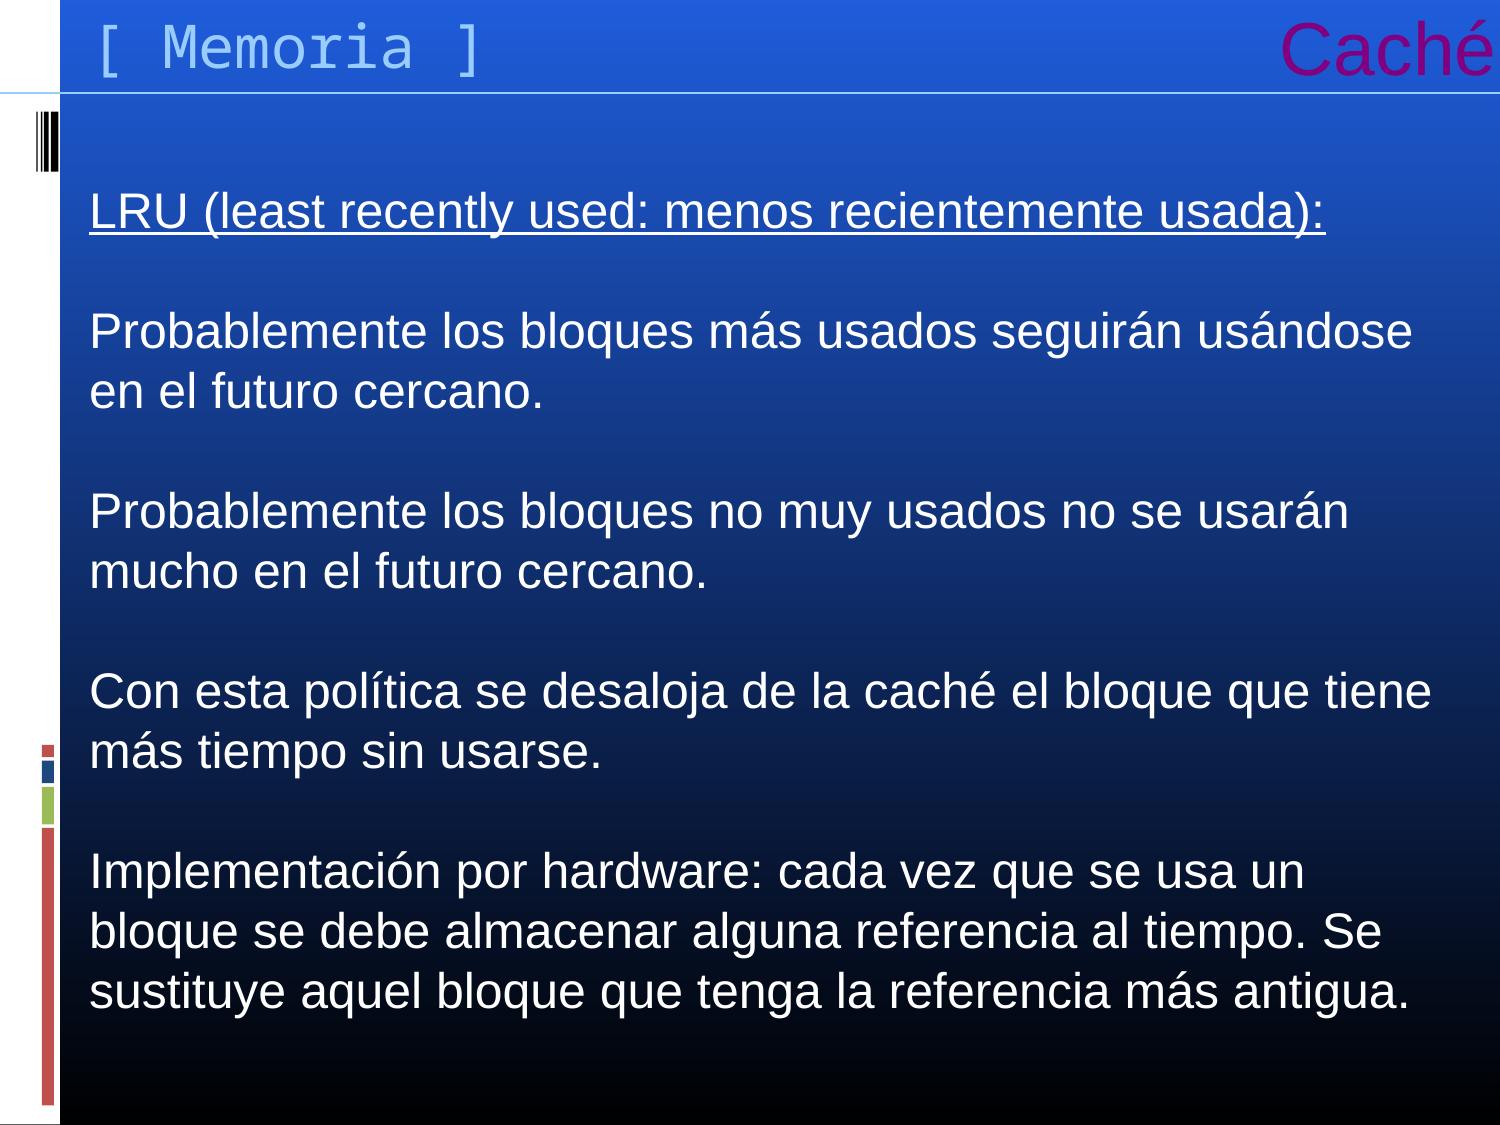

# [ Memoria ]
Caché
LRU (least recently used: menos recientemente usada):
Probablemente los bloques más usados seguirán usándose en el futuro cercano.
Probablemente los bloques no muy usados no se usarán mucho en el futuro cercano.
Con esta política se desaloja de la caché el bloque que tiene más tiempo sin usarse.
Implementación por hardware: cada vez que se usa un bloque se debe almacenar alguna referencia al tiempo. Se sustituye aquel bloque que tenga la referencia más antigua.